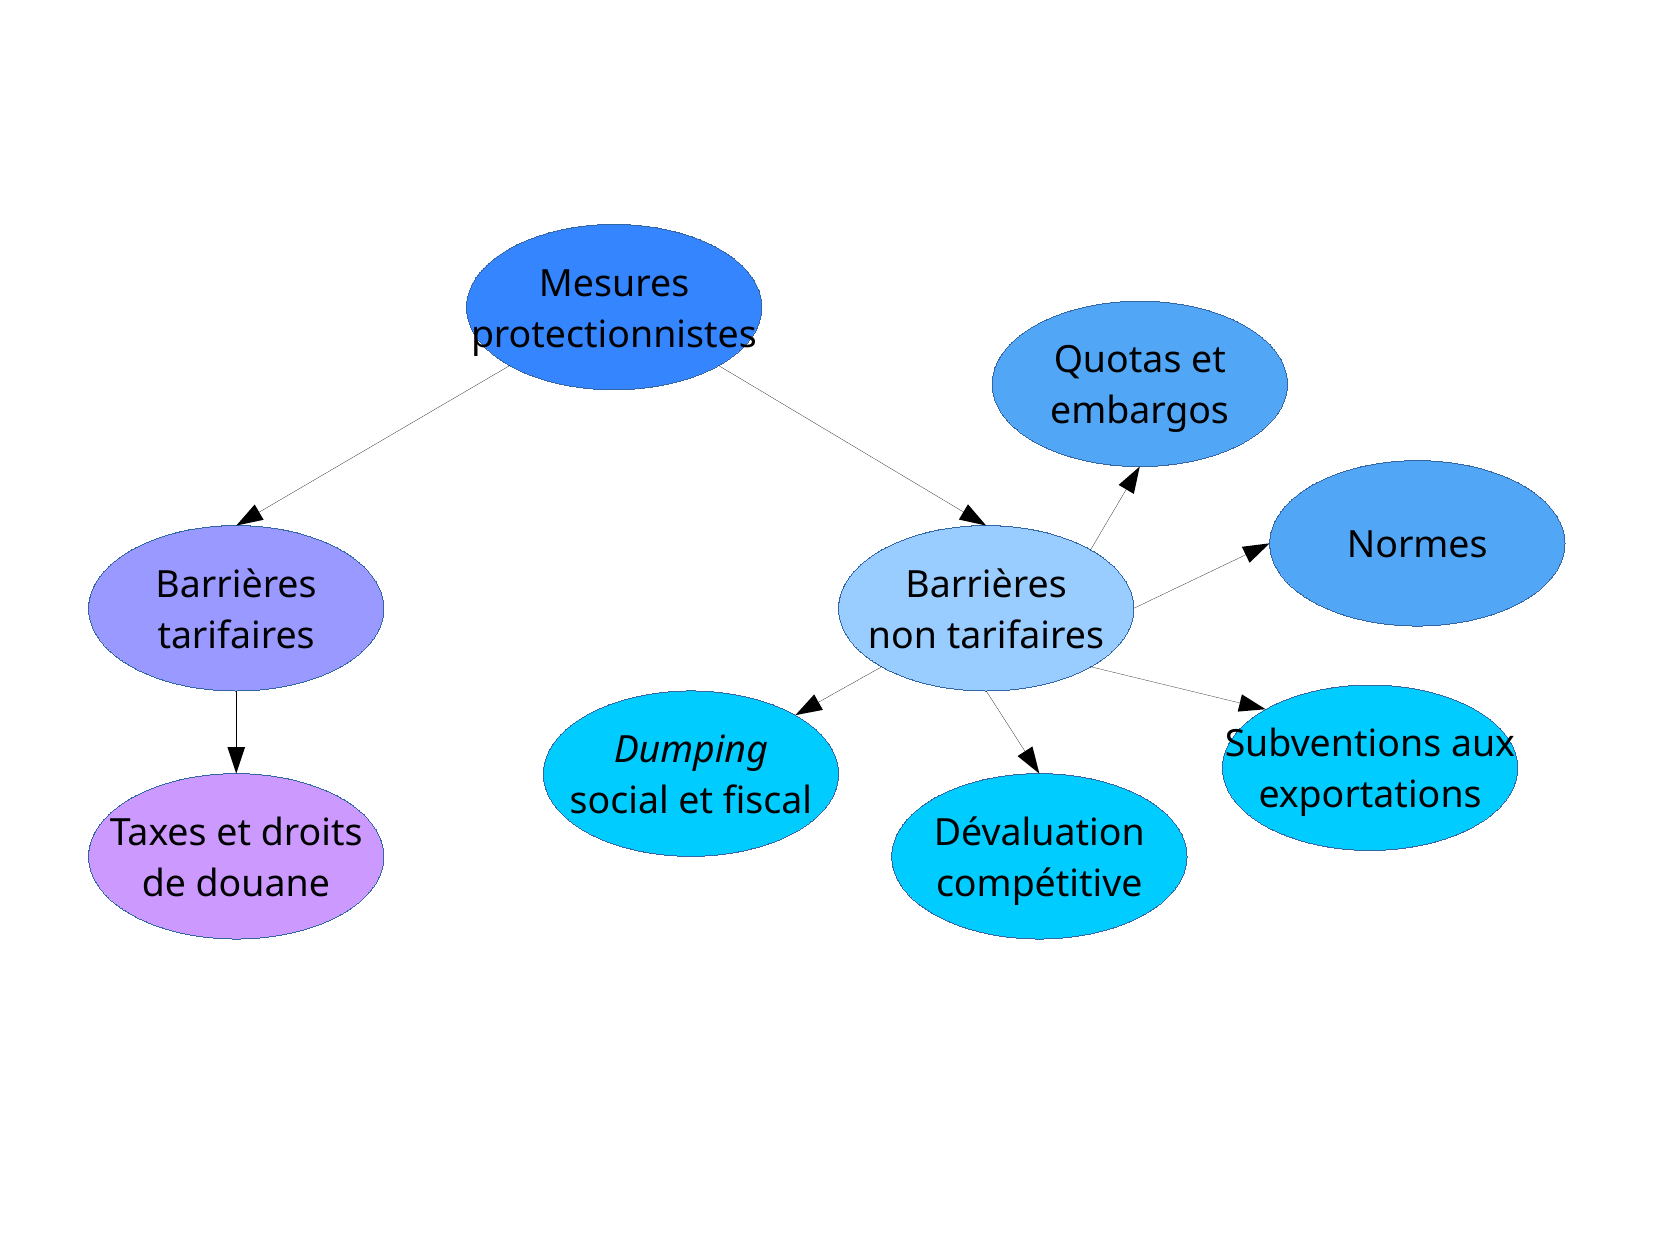

Mesures
protectionnistes
Quotas et
embargos
Normes
Barrières
tarifaires
Barrières
non tarifaires
Subventions aux
exportations
Dumping
social et fiscal
Taxes et droits
de douane
Dévaluation
compétitive